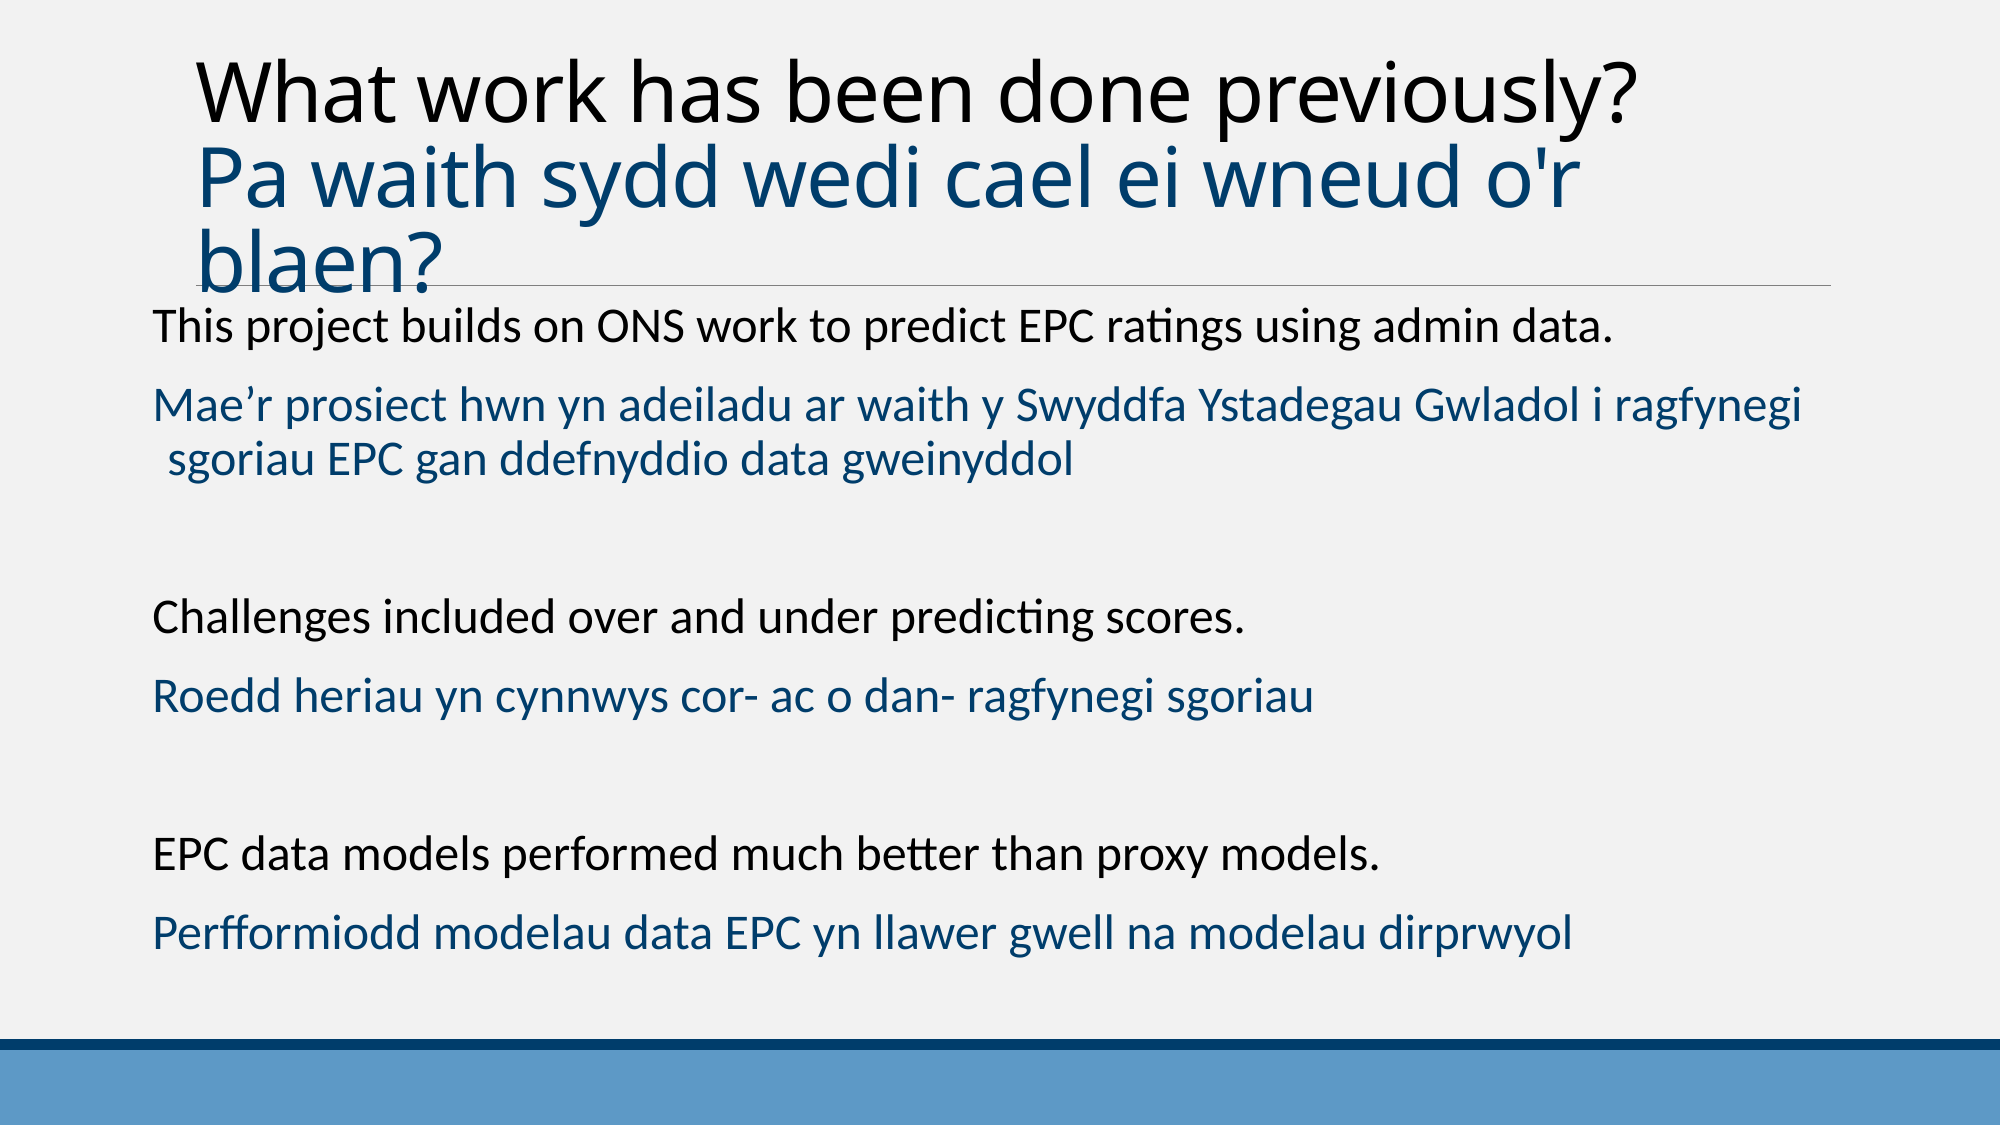

# What work has been done previously? Pa waith sydd wedi cael ei wneud o'r blaen?
This project builds on ONS work to predict EPC ratings using admin data.
Mae’r prosiect hwn yn adeiladu ar waith y Swyddfa Ystadegau Gwladol i ragfynegi sgoriau EPC gan ddefnyddio data gweinyddol
Challenges included over and under predicting scores.
Roedd heriau yn cynnwys cor- ac o dan- ragfynegi sgoriau
EPC data models performed much better than proxy models.
Perfformiodd modelau data EPC yn llawer gwell na modelau dirprwyol